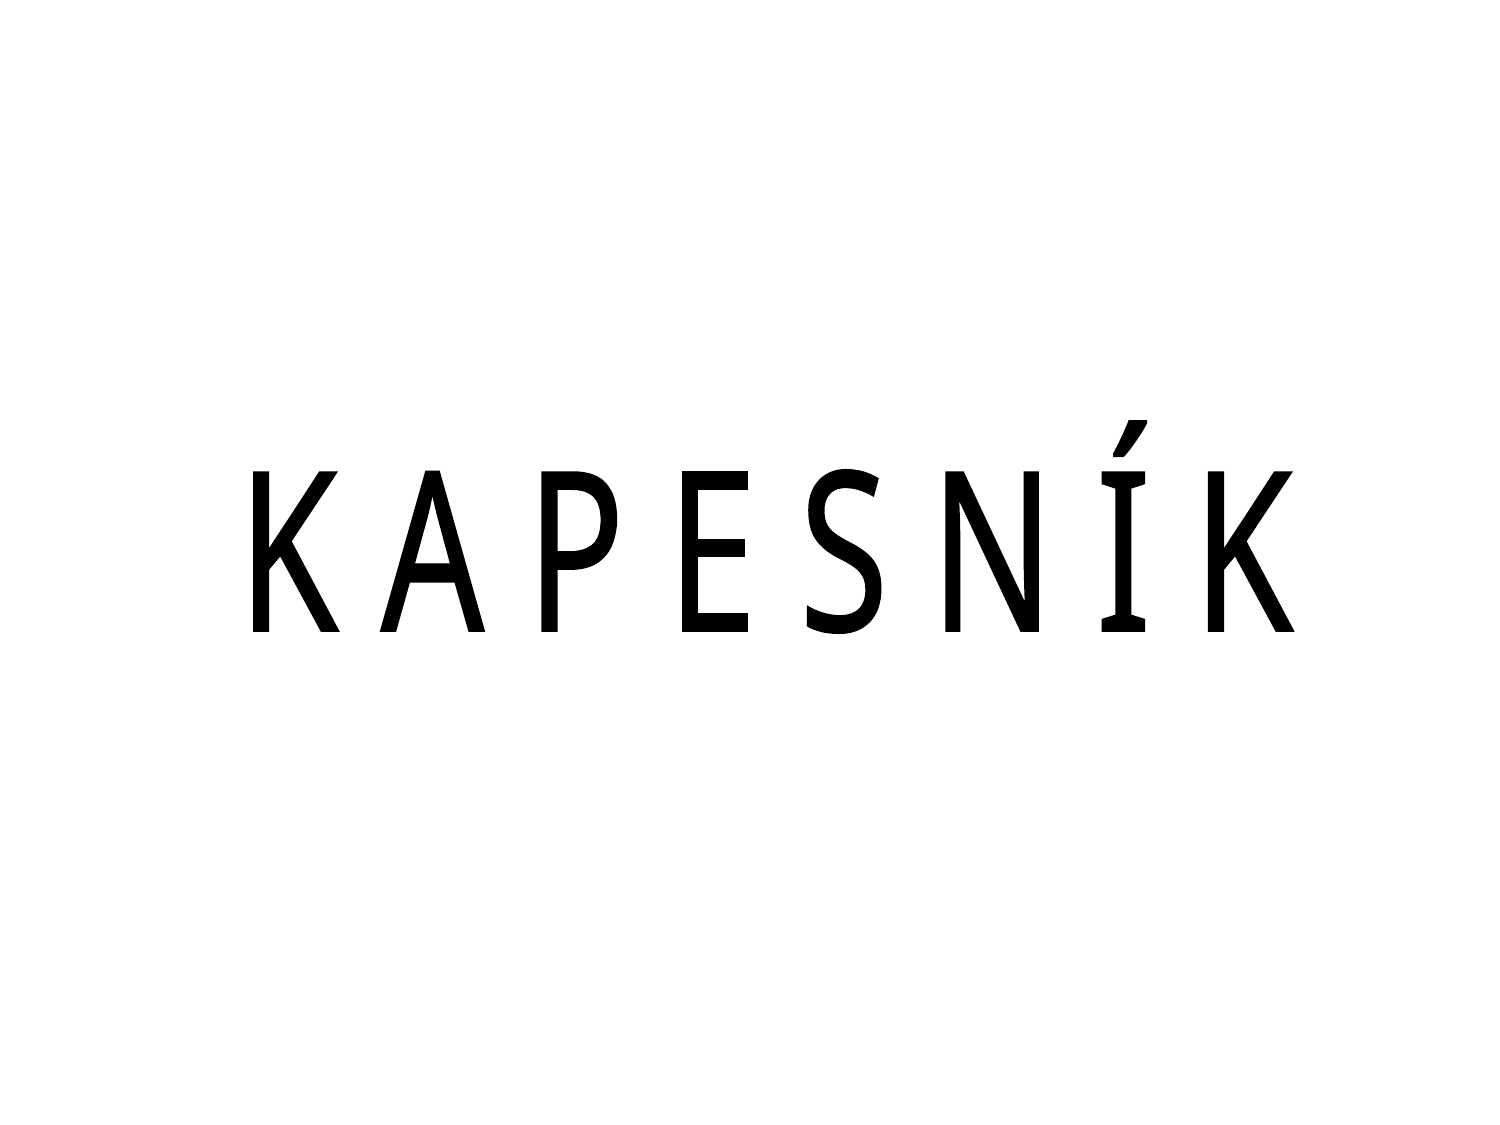

K A P E S N Í K